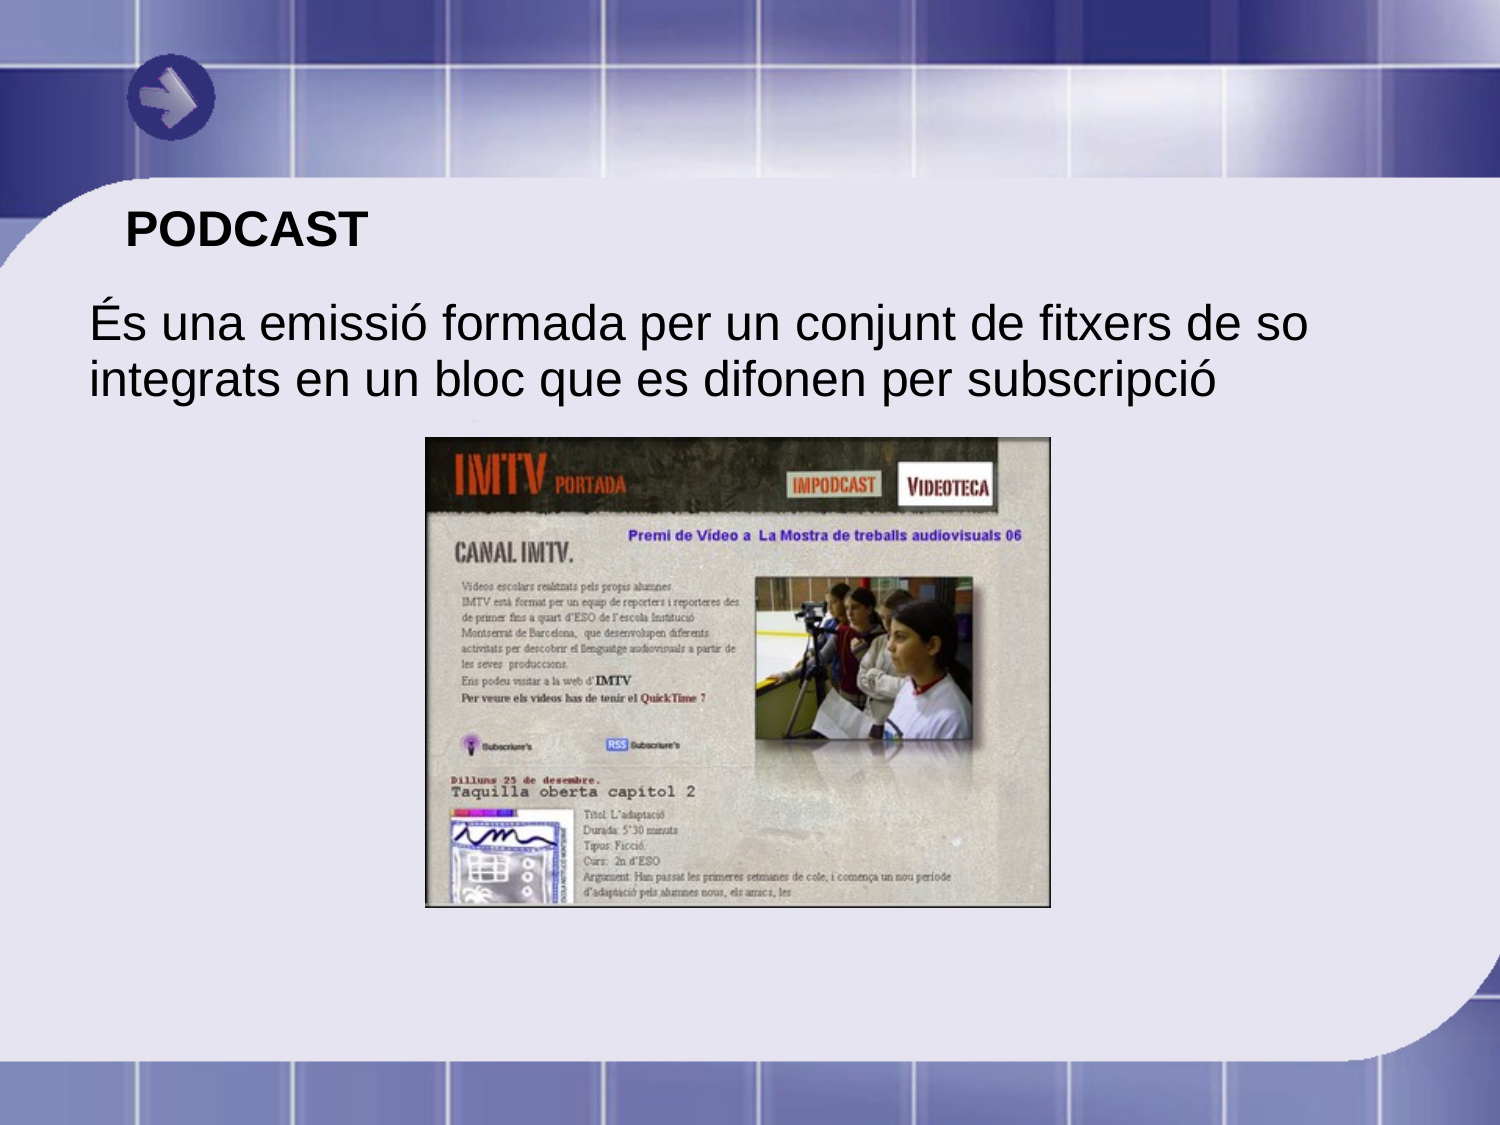

PODCAST
És una emissió formada per un conjunt de fitxers de so integrats en un bloc que es difonen per subscripció